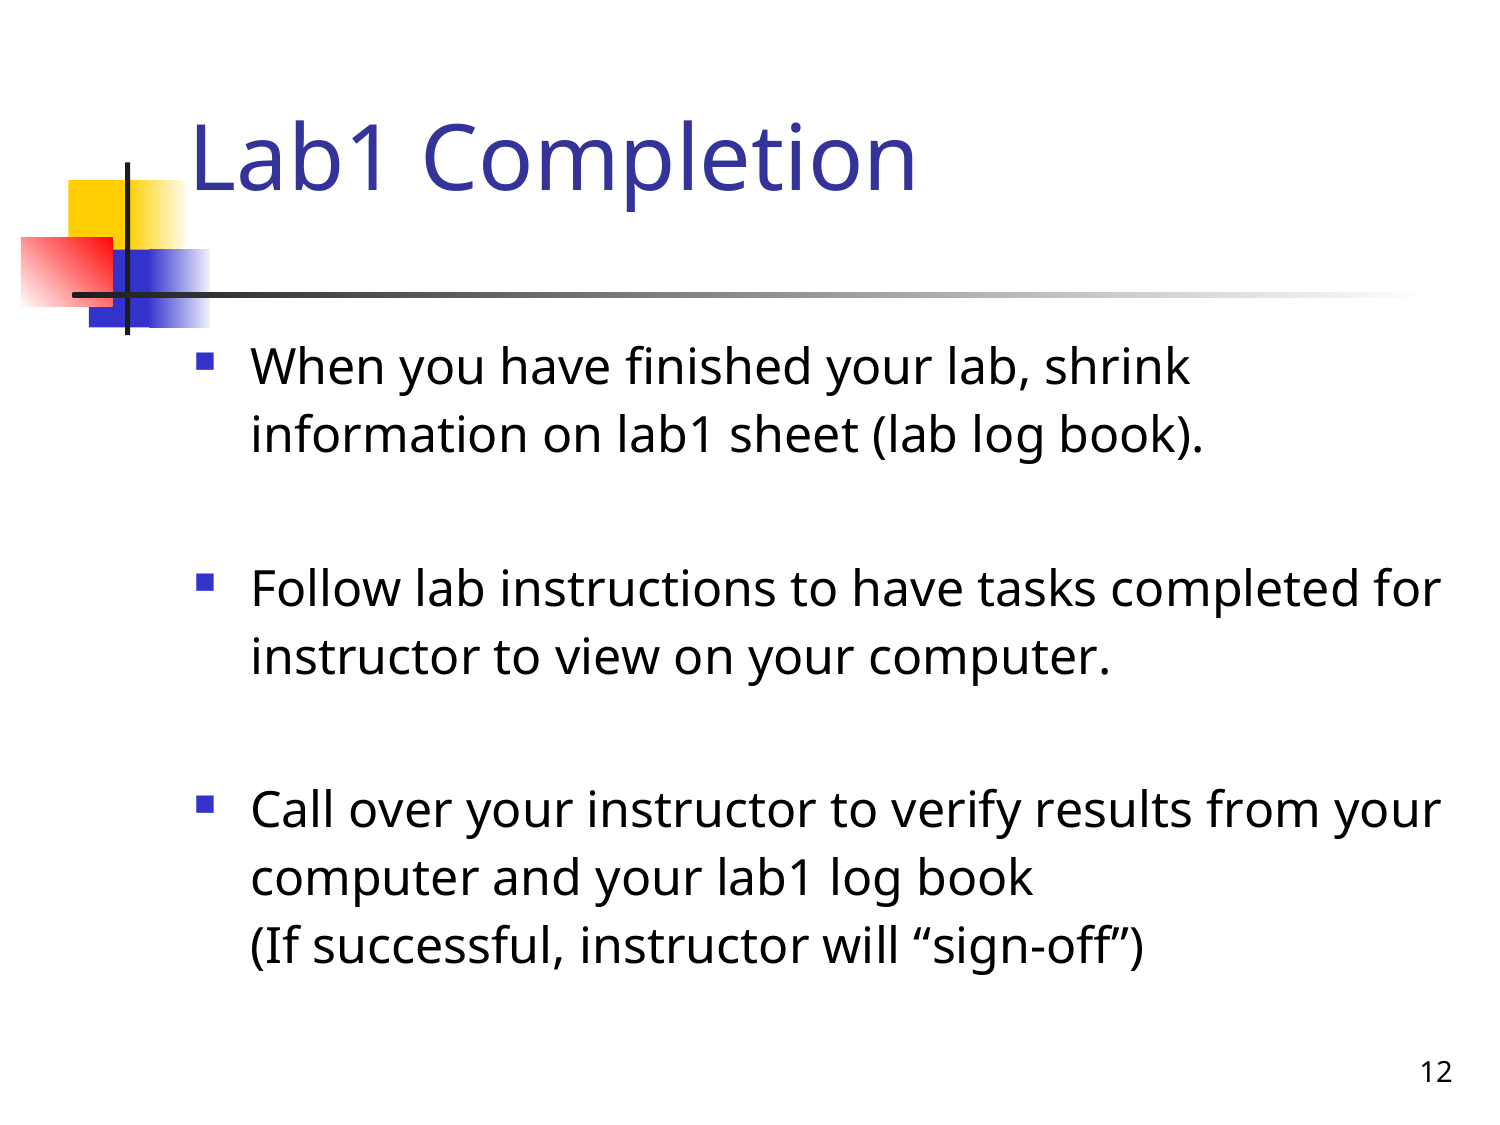

# Lab1 Completion
When you have finished your lab, shrink information on lab1 sheet (lab log book).
Follow lab instructions to have tasks completed for instructor to view on your computer.
Call over your instructor to verify results from your computer and your lab1 log book
(If successful, instructor will “sign-off”)
12